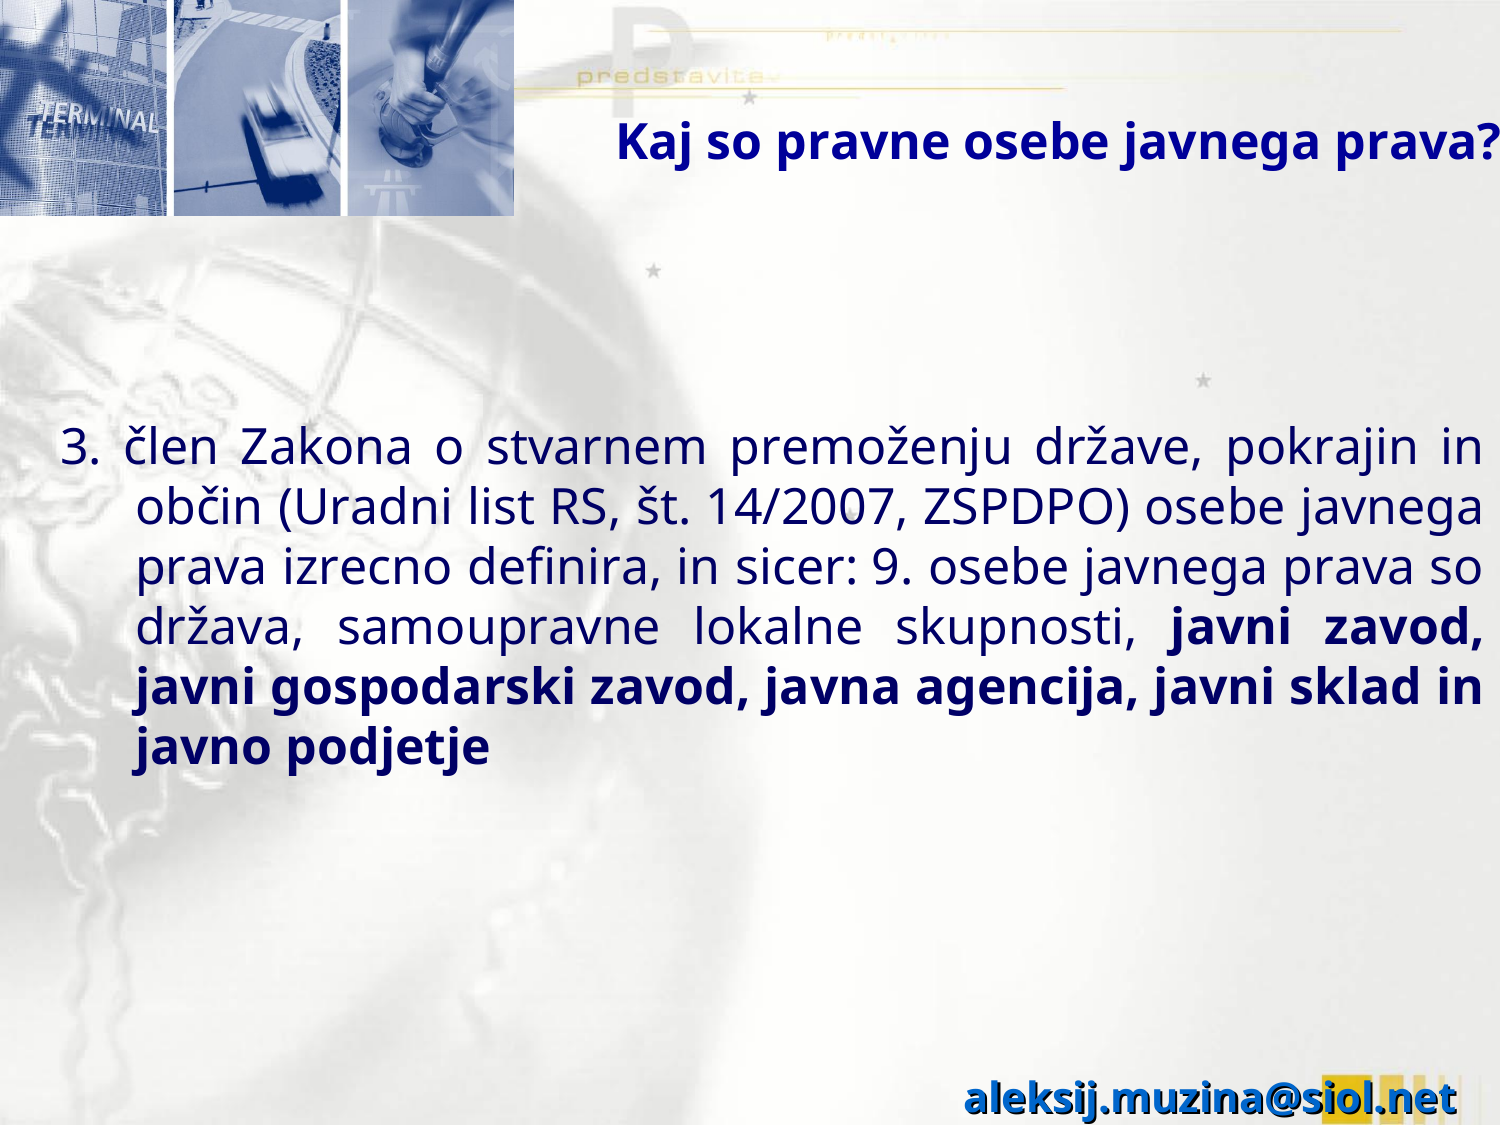

Kaj so pravne osebe javnega prava?
3. člen Zakona o stvarnem premoženju države, pokrajin in občin (Uradni list RS, št. 14/2007, ZSPDPO) osebe javnega prava izrecno definira, in sicer: 9. osebe javnega prava so država, samoupravne lokalne skupnosti, javni zavod, javni gospodarski zavod, javna agencija, javni sklad in javno podjetje
aleksij.muzina@siol.net